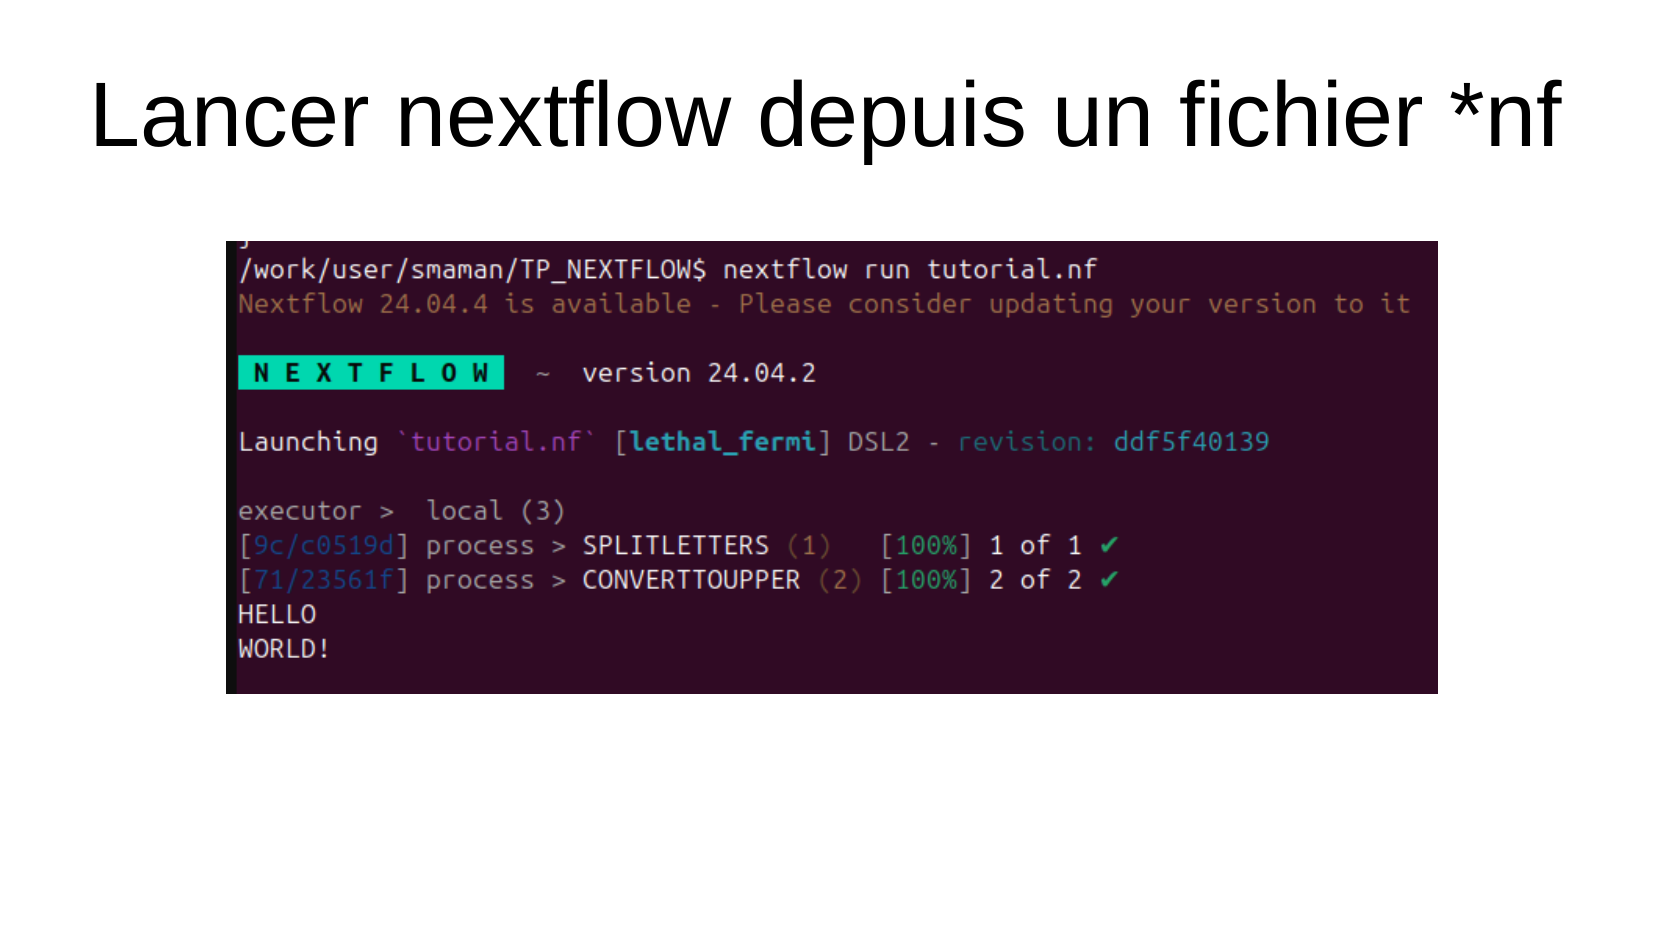

# Lancer nextflow depuis un fichier *nf